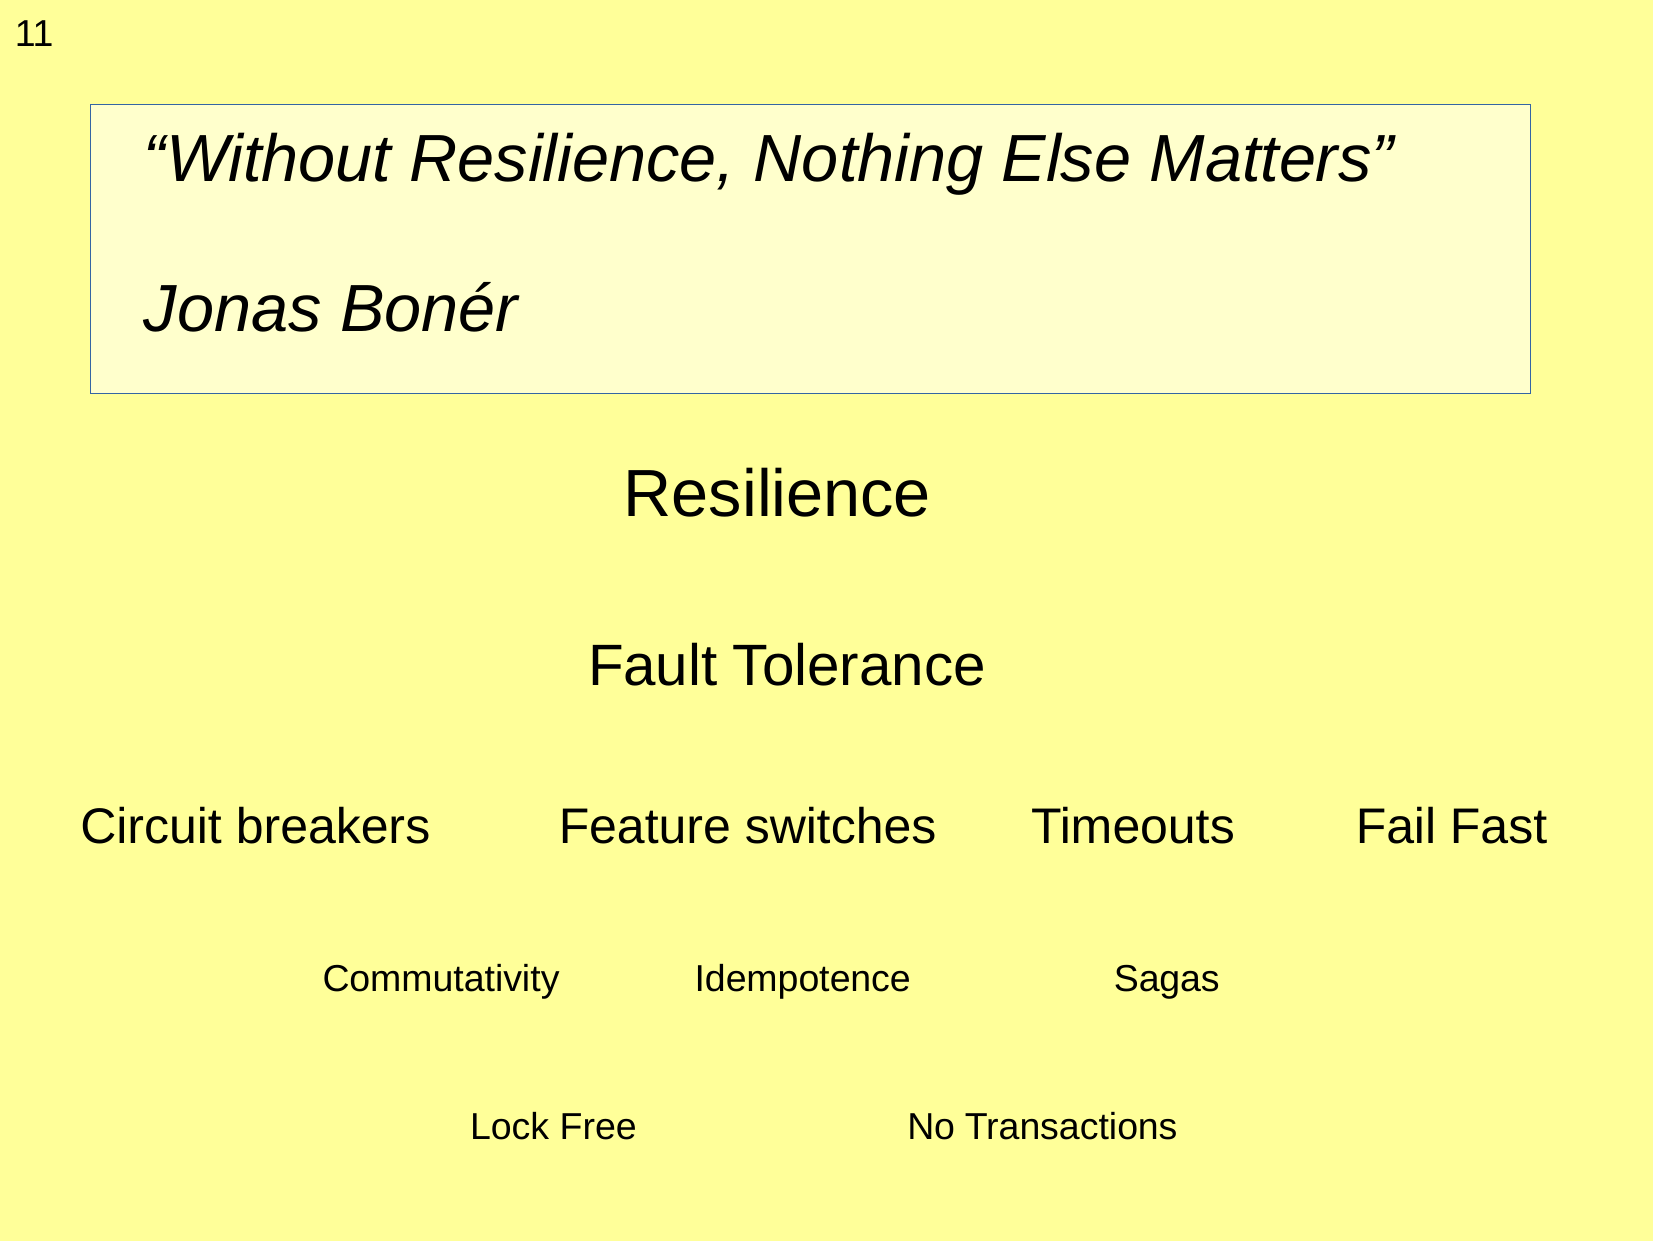

“Without Resilience, Nothing Else Matters”
Jonas Bonér
Resilience
Fault Tolerance
Circuit breakers
Feature switches
Timeouts
Fail Fast
Commutativity
Idempotence
Sagas
Lock Free
No Transactions